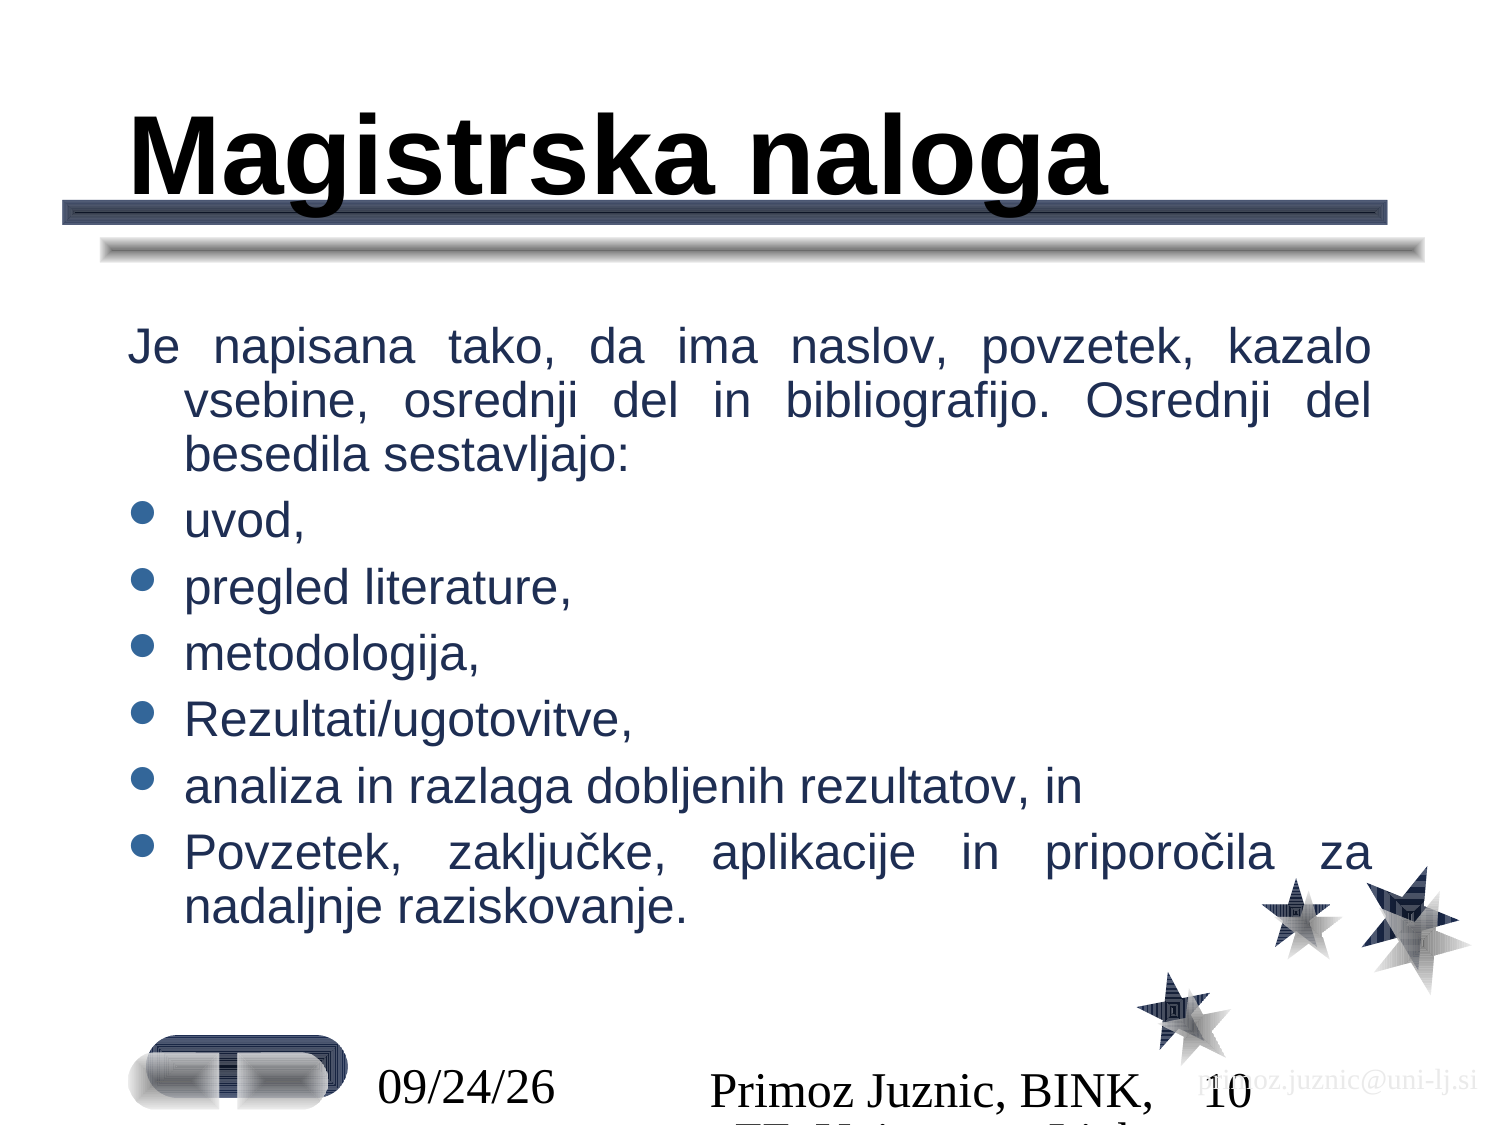

# Magistrska naloga
Je napisana tako, da ima naslov, povzetek, kazalo vsebine, osrednji del in bibliografijo. Osrednji del besedila sestavljajo:
uvod,
pregled literature,
metodologija,
Rezultati/ugotovitve,
analiza in razlaga dobljenih rezultatov, in
Povzetek, zaključke, aplikacije in priporočila za nadaljnje raziskovanje.
Primoz Juznic, BINK, FF, Univerza v Ljubljani
10